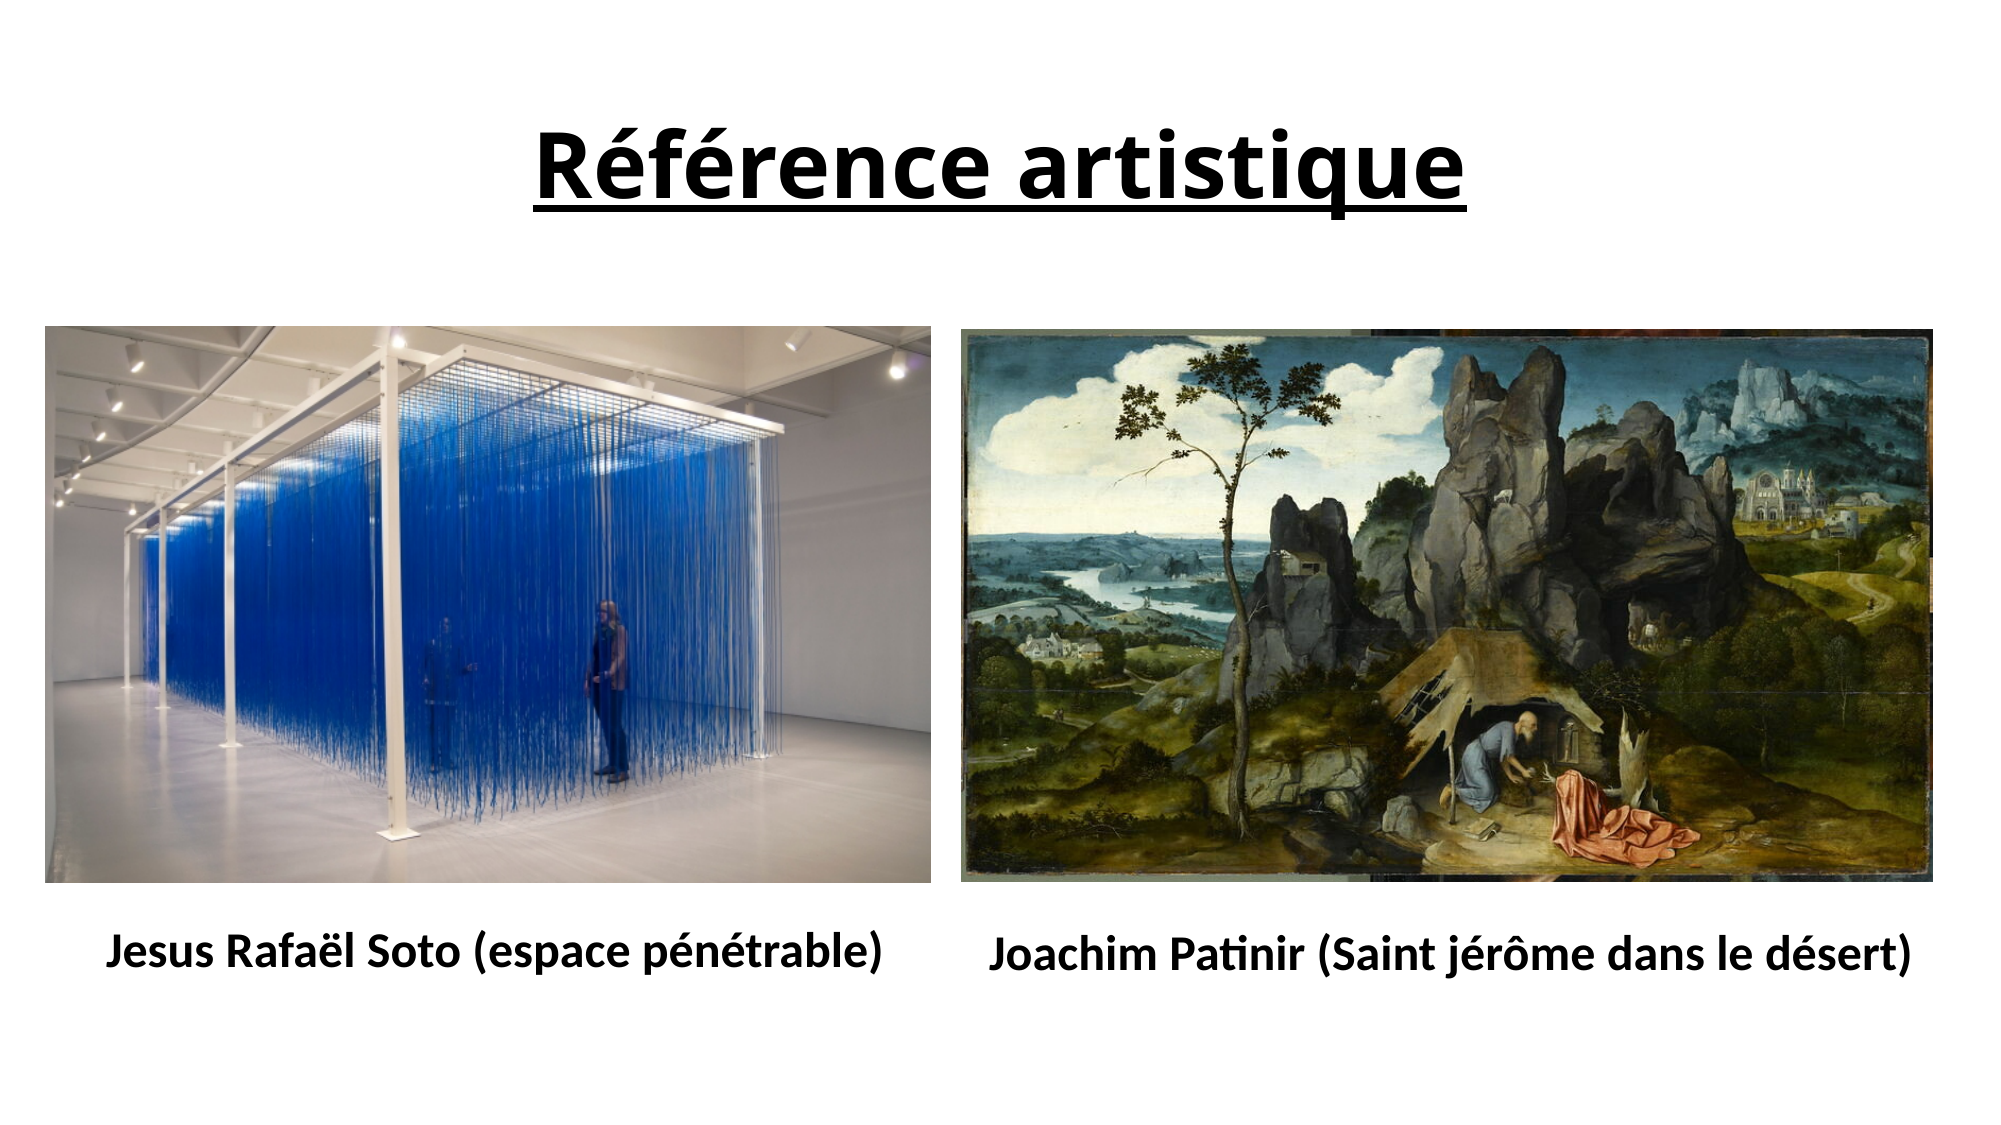

# Référence artistique
Jesus Rafaël Soto (espace pénétrable)
Joachim Patinir (Saint jérôme dans le désert)